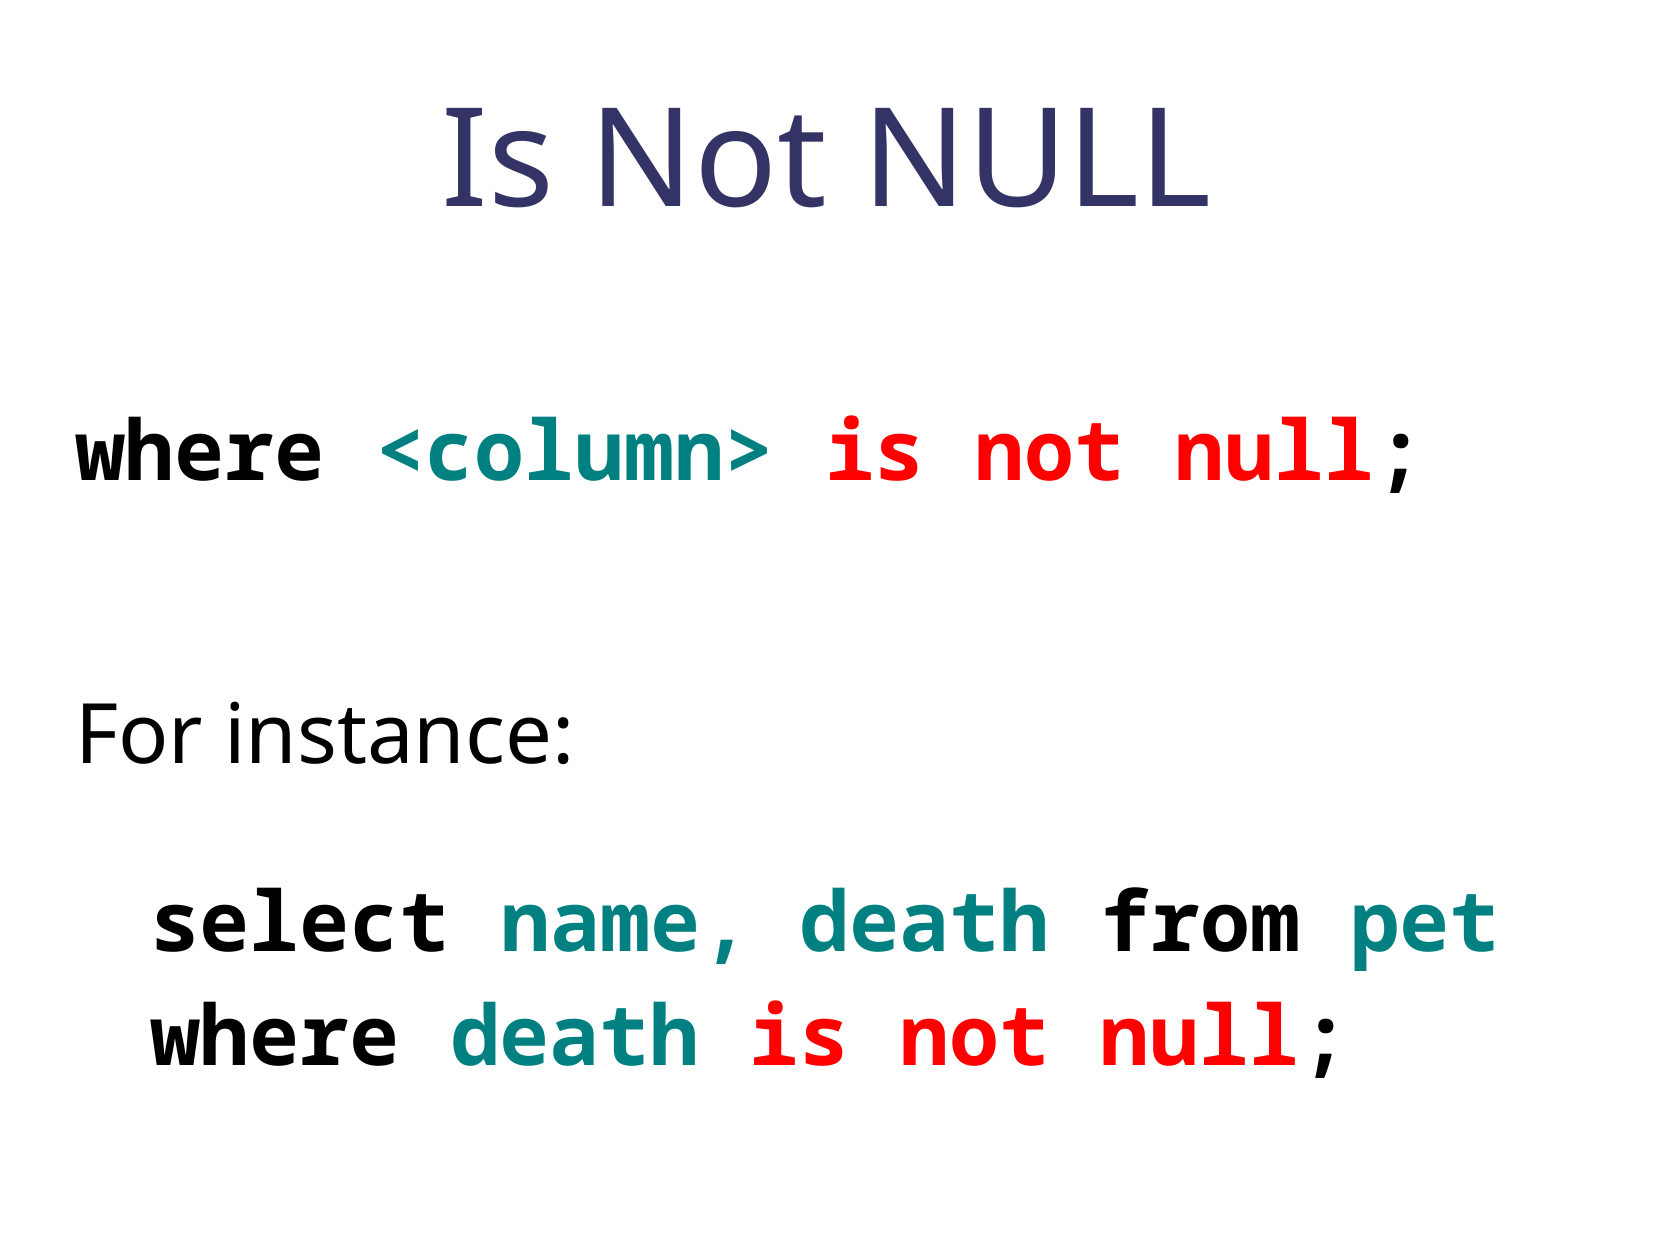

# Is Not NULL
where <column> is not null;
For instance:
select name, death from pet
where death is not null;